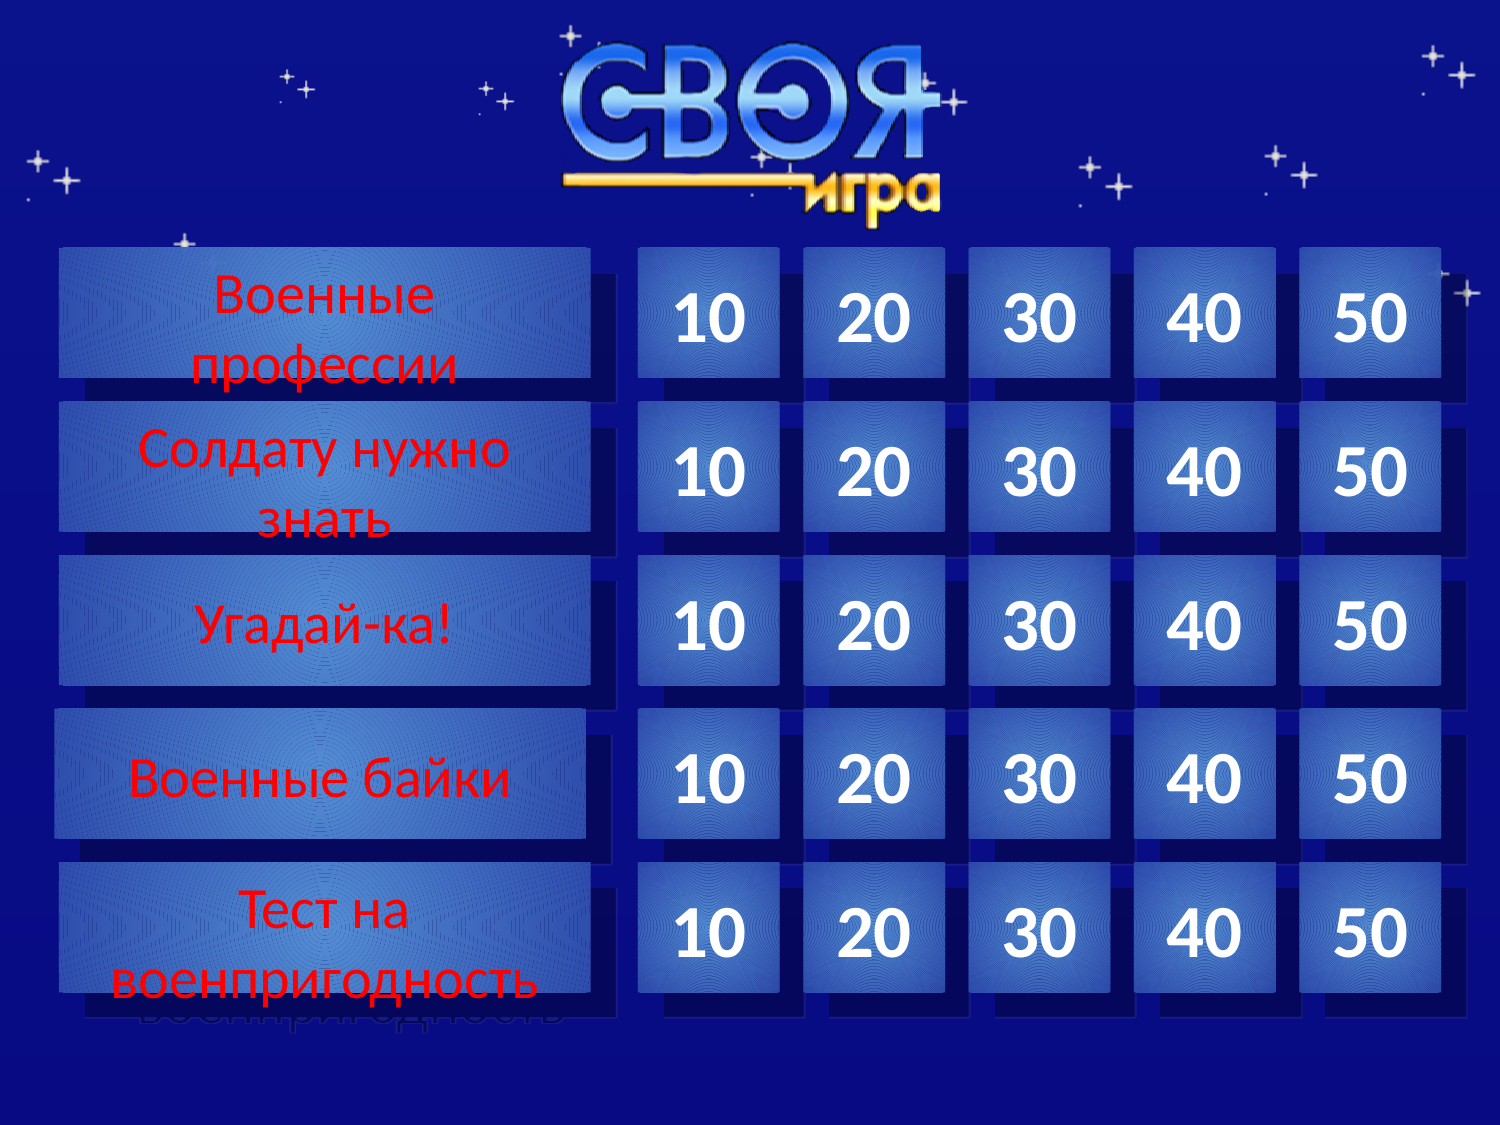

Военные профессии
10
20
30
40
50
Солдату нужно знать
10
20
30
40
50
Угадай-ка!
10
20
30
40
50
Военные байки
10
20
30
40
50
Тест на военпригодность
10
20
30
40
50